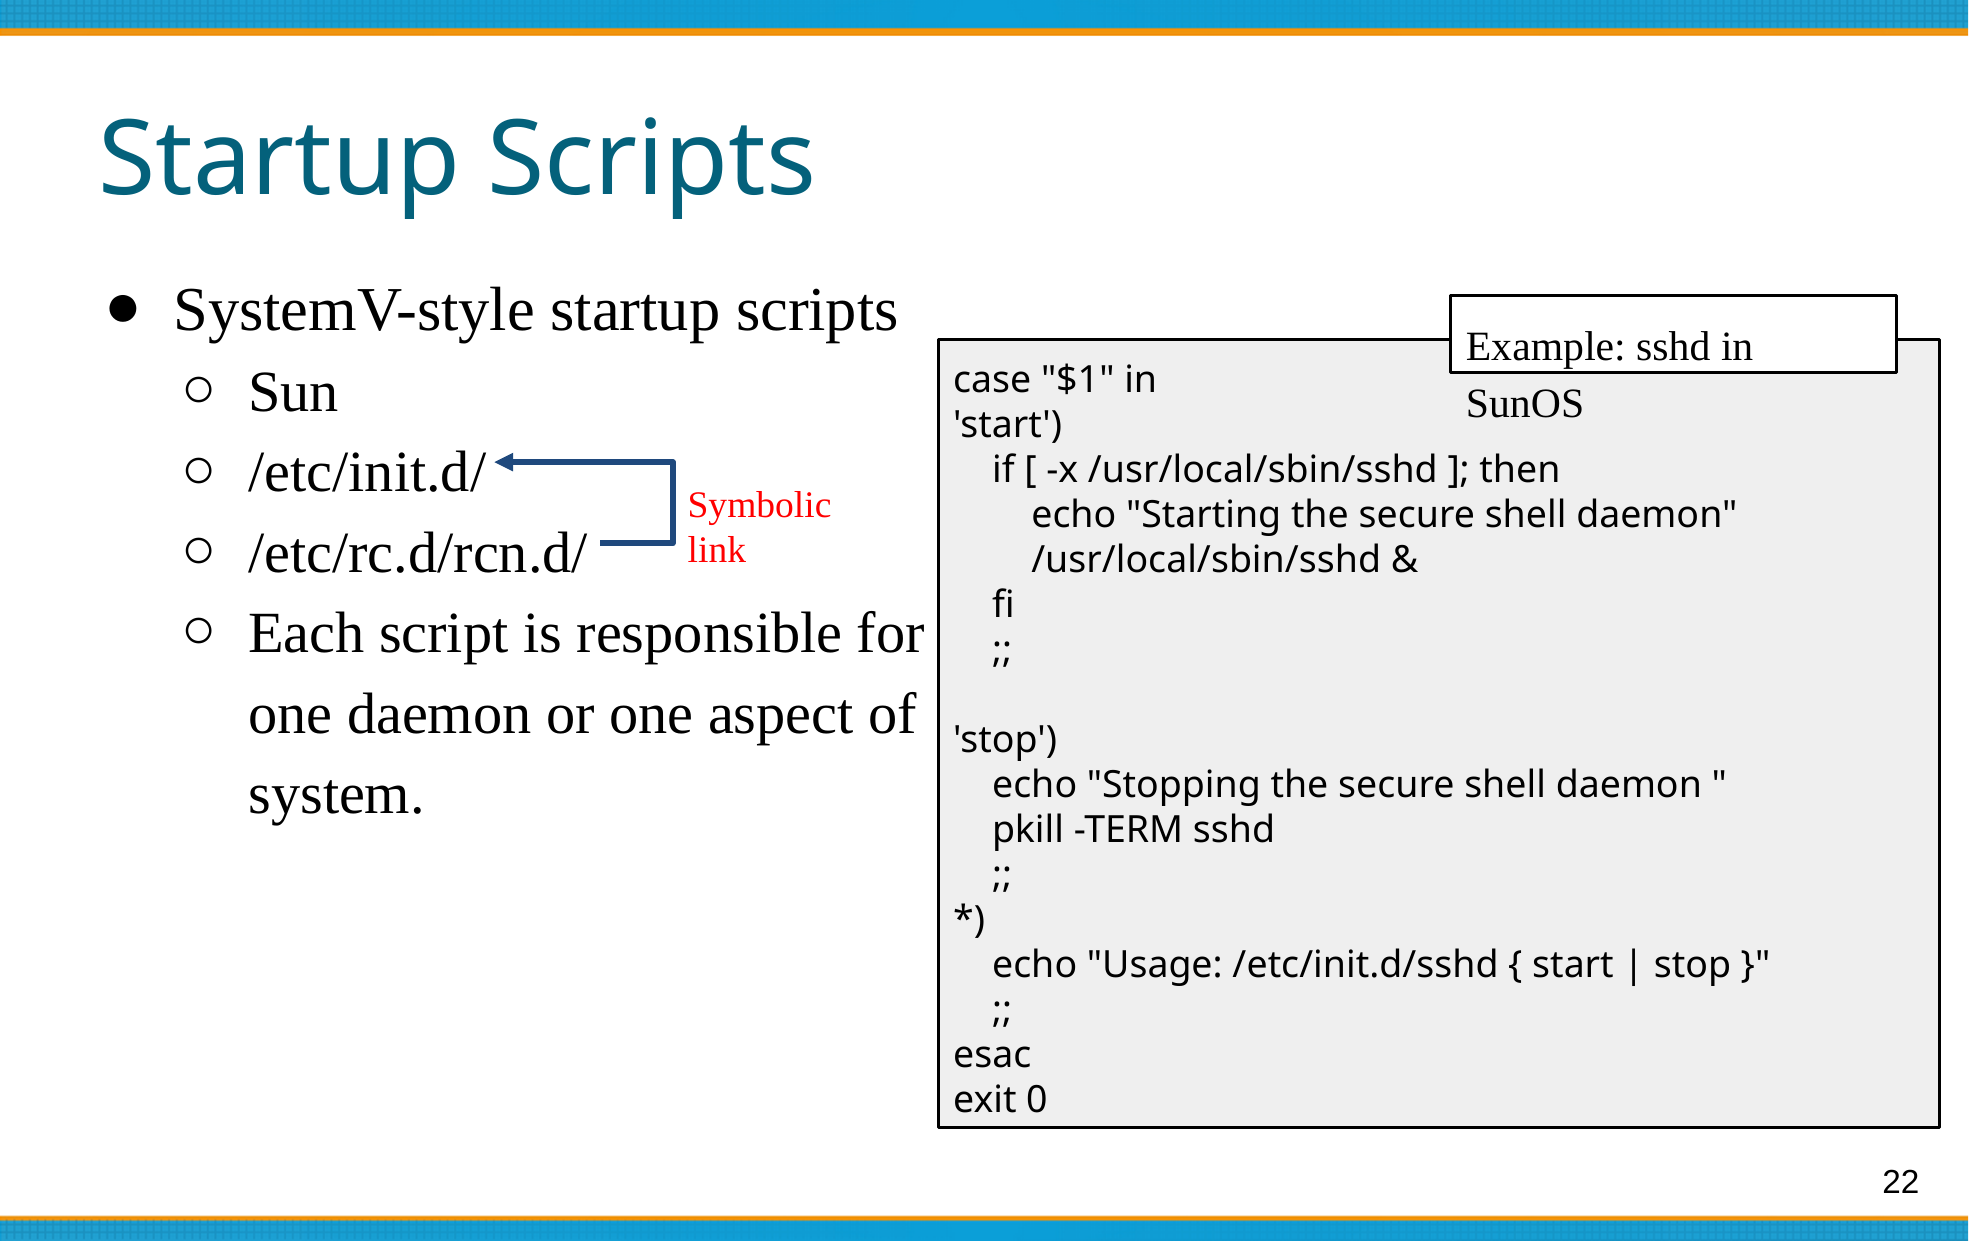

# Startup Scripts
SystemV-style startup scripts
Sun
/etc/init.d/
/etc/rc.d/rcn.d/
Each script is responsible for one daemon or one aspect of system.
Example: sshd in SunOS
case "$1" in
'start')
 if [ -x /usr/local/sbin/sshd ]; then
 echo "Starting the secure shell daemon"
 /usr/local/sbin/sshd &
 fi
 ;;
'stop')
 echo "Stopping the secure shell daemon "
 pkill -TERM sshd
 ;;
*)
 echo "Usage: /etc/init.d/sshd { start | stop }"
 ;;
esac
exit 0
Symbolic link